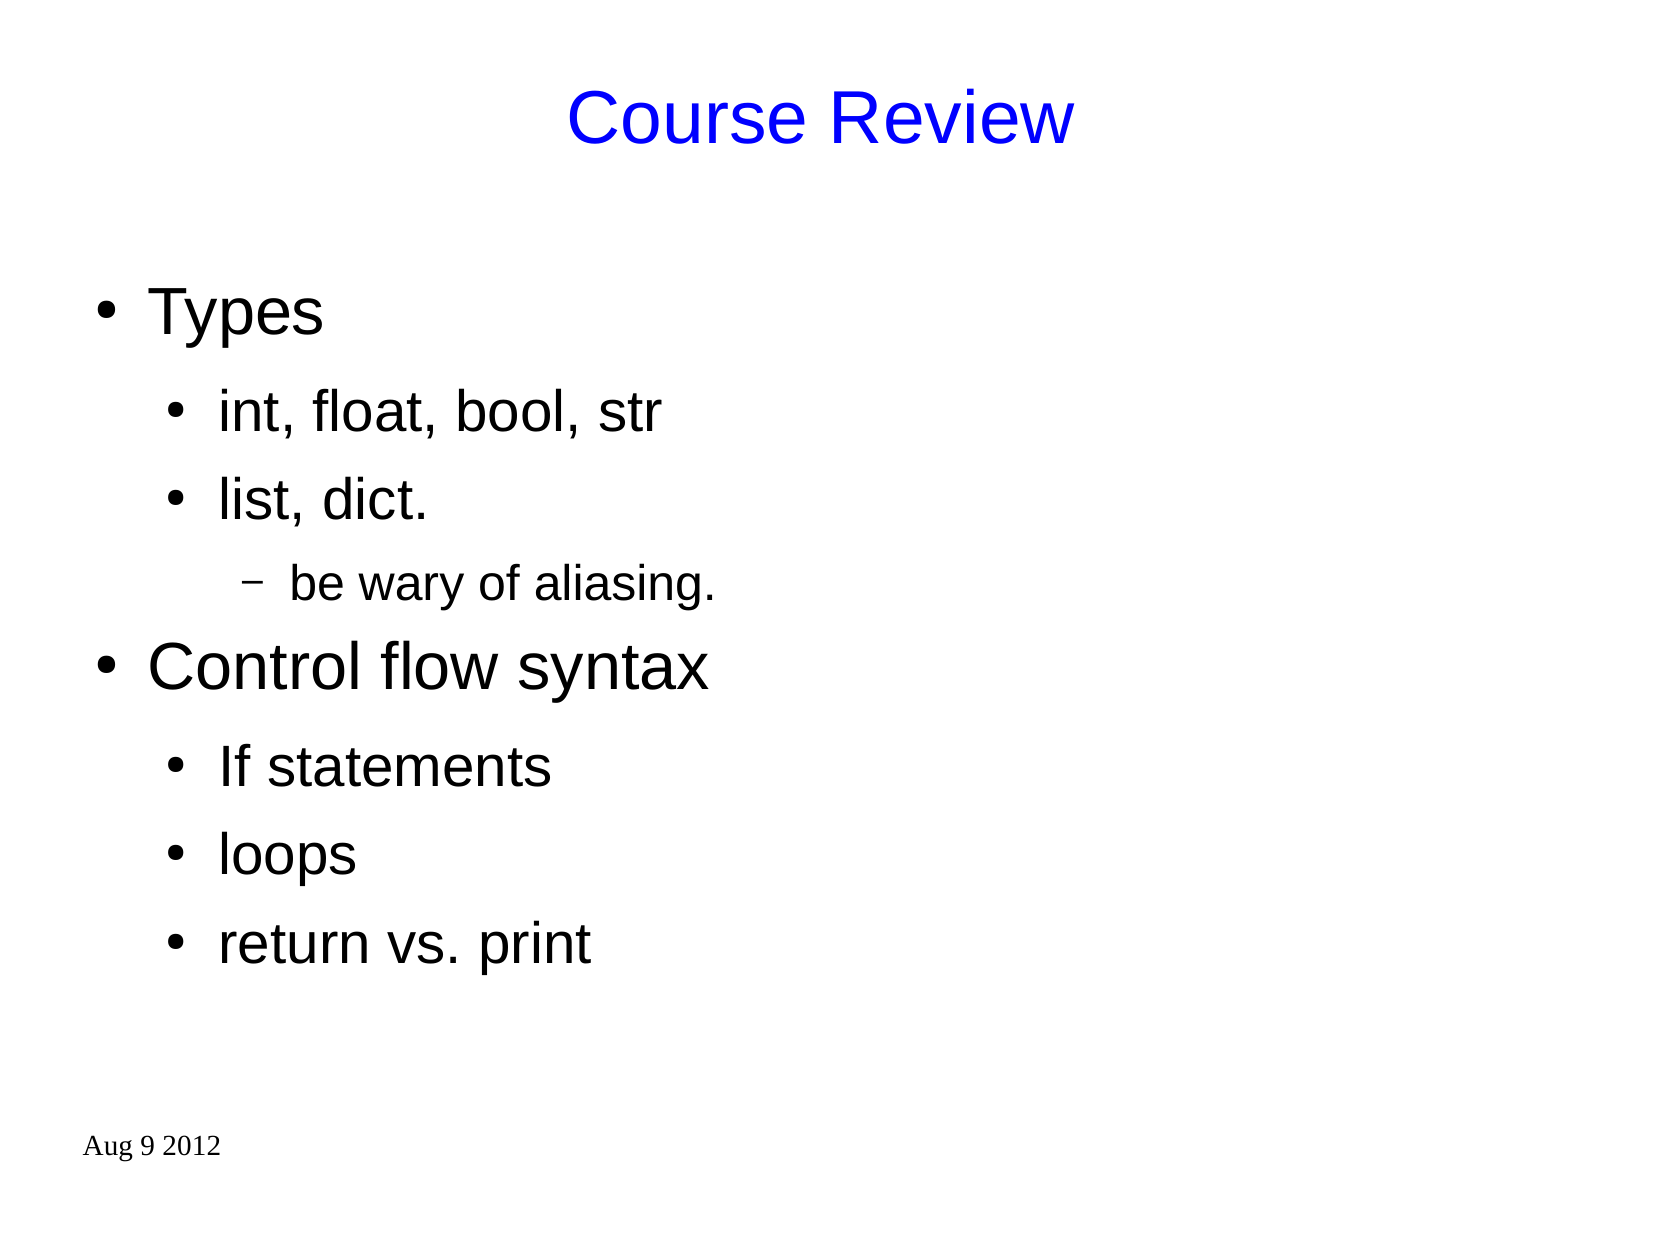

# Course Review
Types
int, float, bool, str
list, dict.
be wary of aliasing.
Control flow syntax
If statements
loops
return vs. print
Aug 9 2012